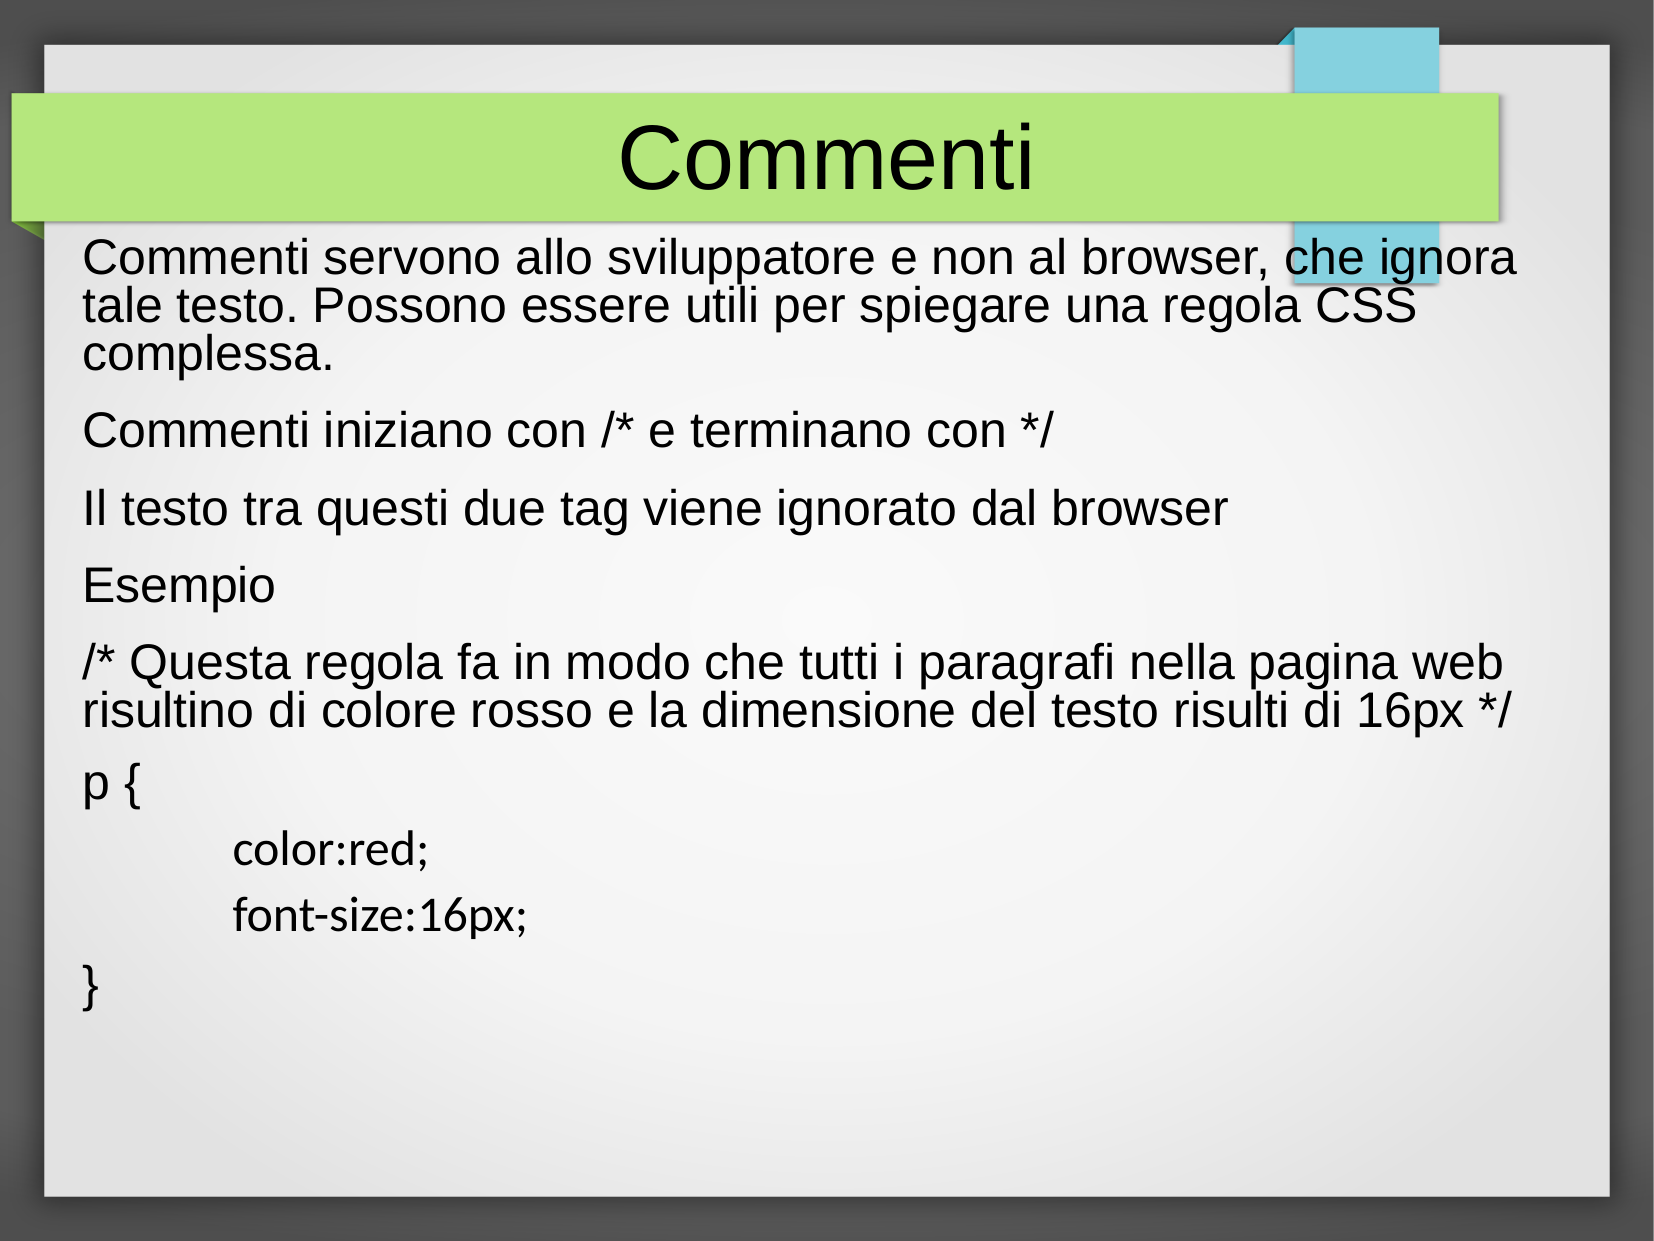

# Commenti
Commenti servono allo sviluppatore e non al browser, che ignora tale testo. Possono essere utili per spiegare una regola CSS complessa.
Commenti iniziano con /* e terminano con */
Il testo tra questi due tag viene ignorato dal browser
Esempio
/* Questa regola fa in modo che tutti i paragrafi nella pagina web risultino di colore rosso e la dimensione del testo risulti di 16px */
p {
color:red;
font-size:16px;
}